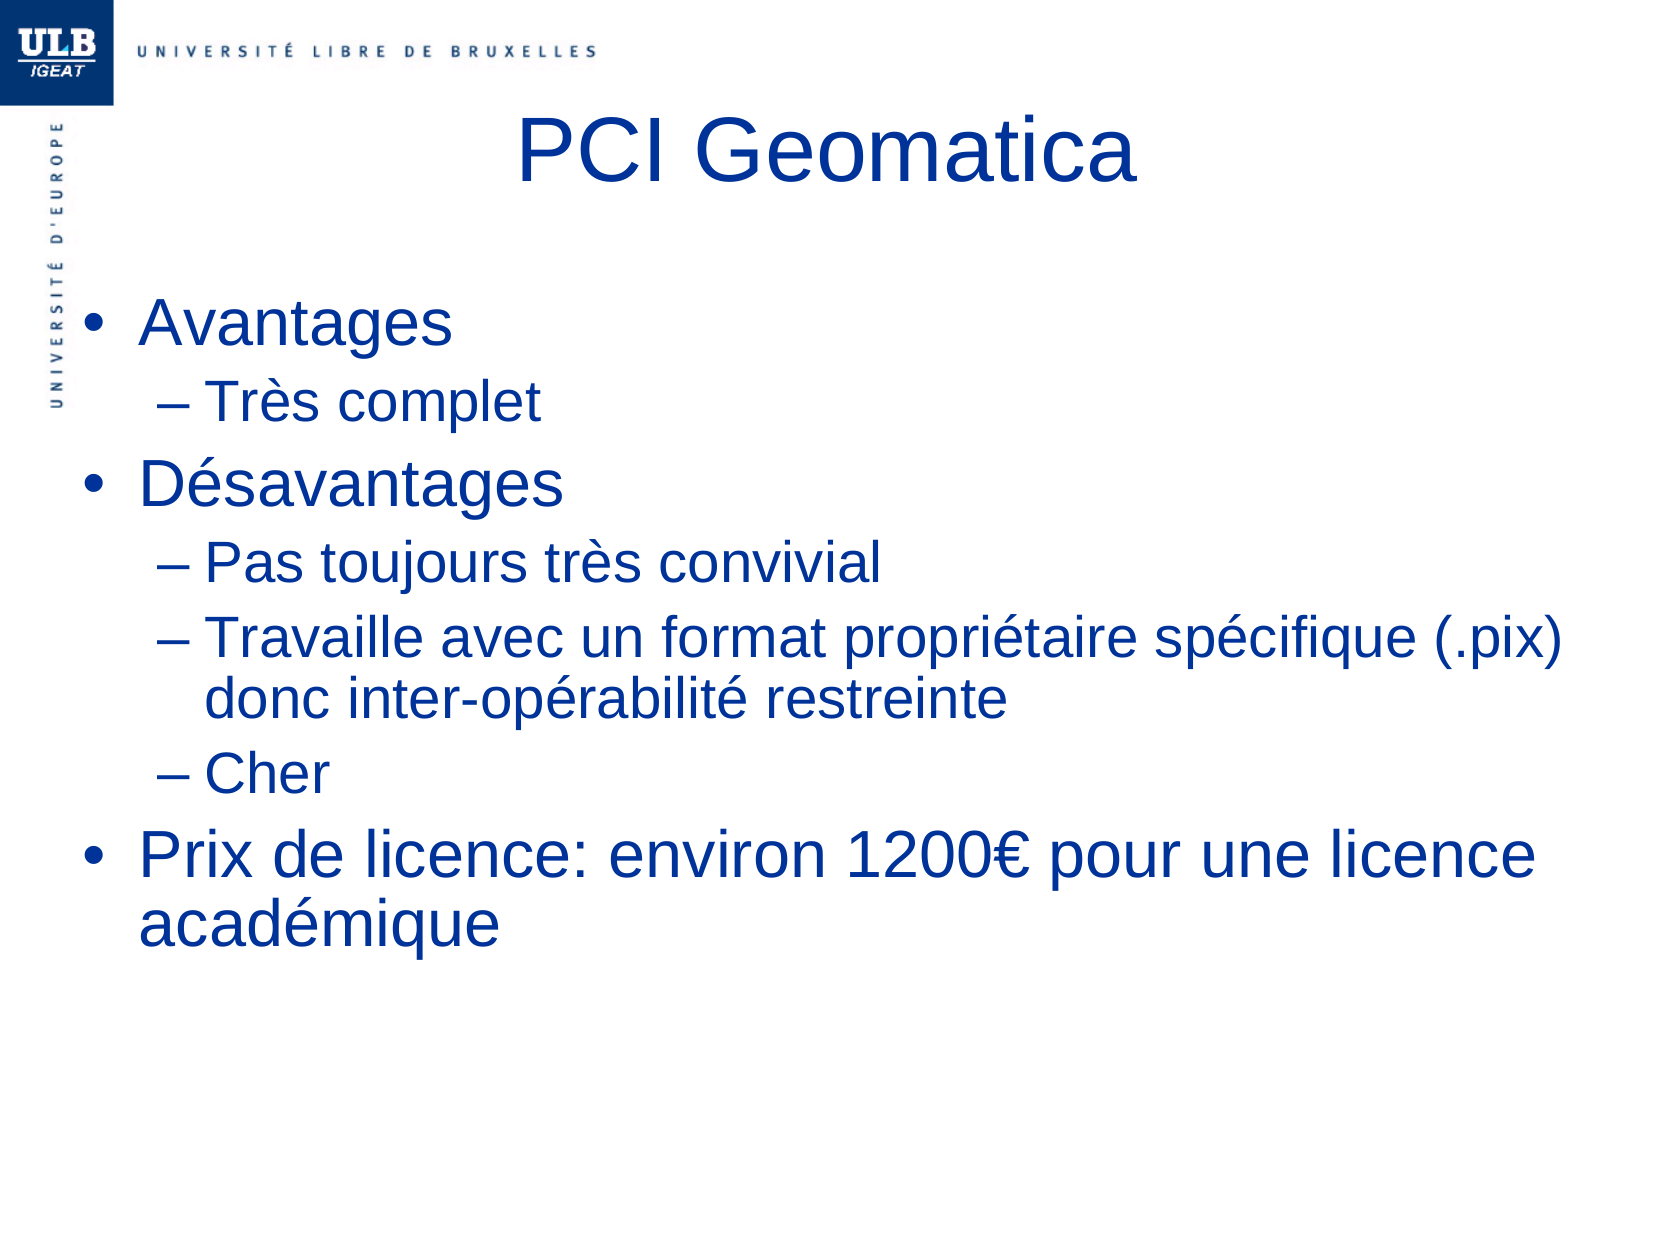

# PCI Geomatica
Avantages
Très complet
Désavantages
Pas toujours très convivial
Travaille avec un format propriétaire spécifique (.pix) donc inter-opérabilité restreinte
Cher
Prix de licence: environ 1200€ pour une licence académique